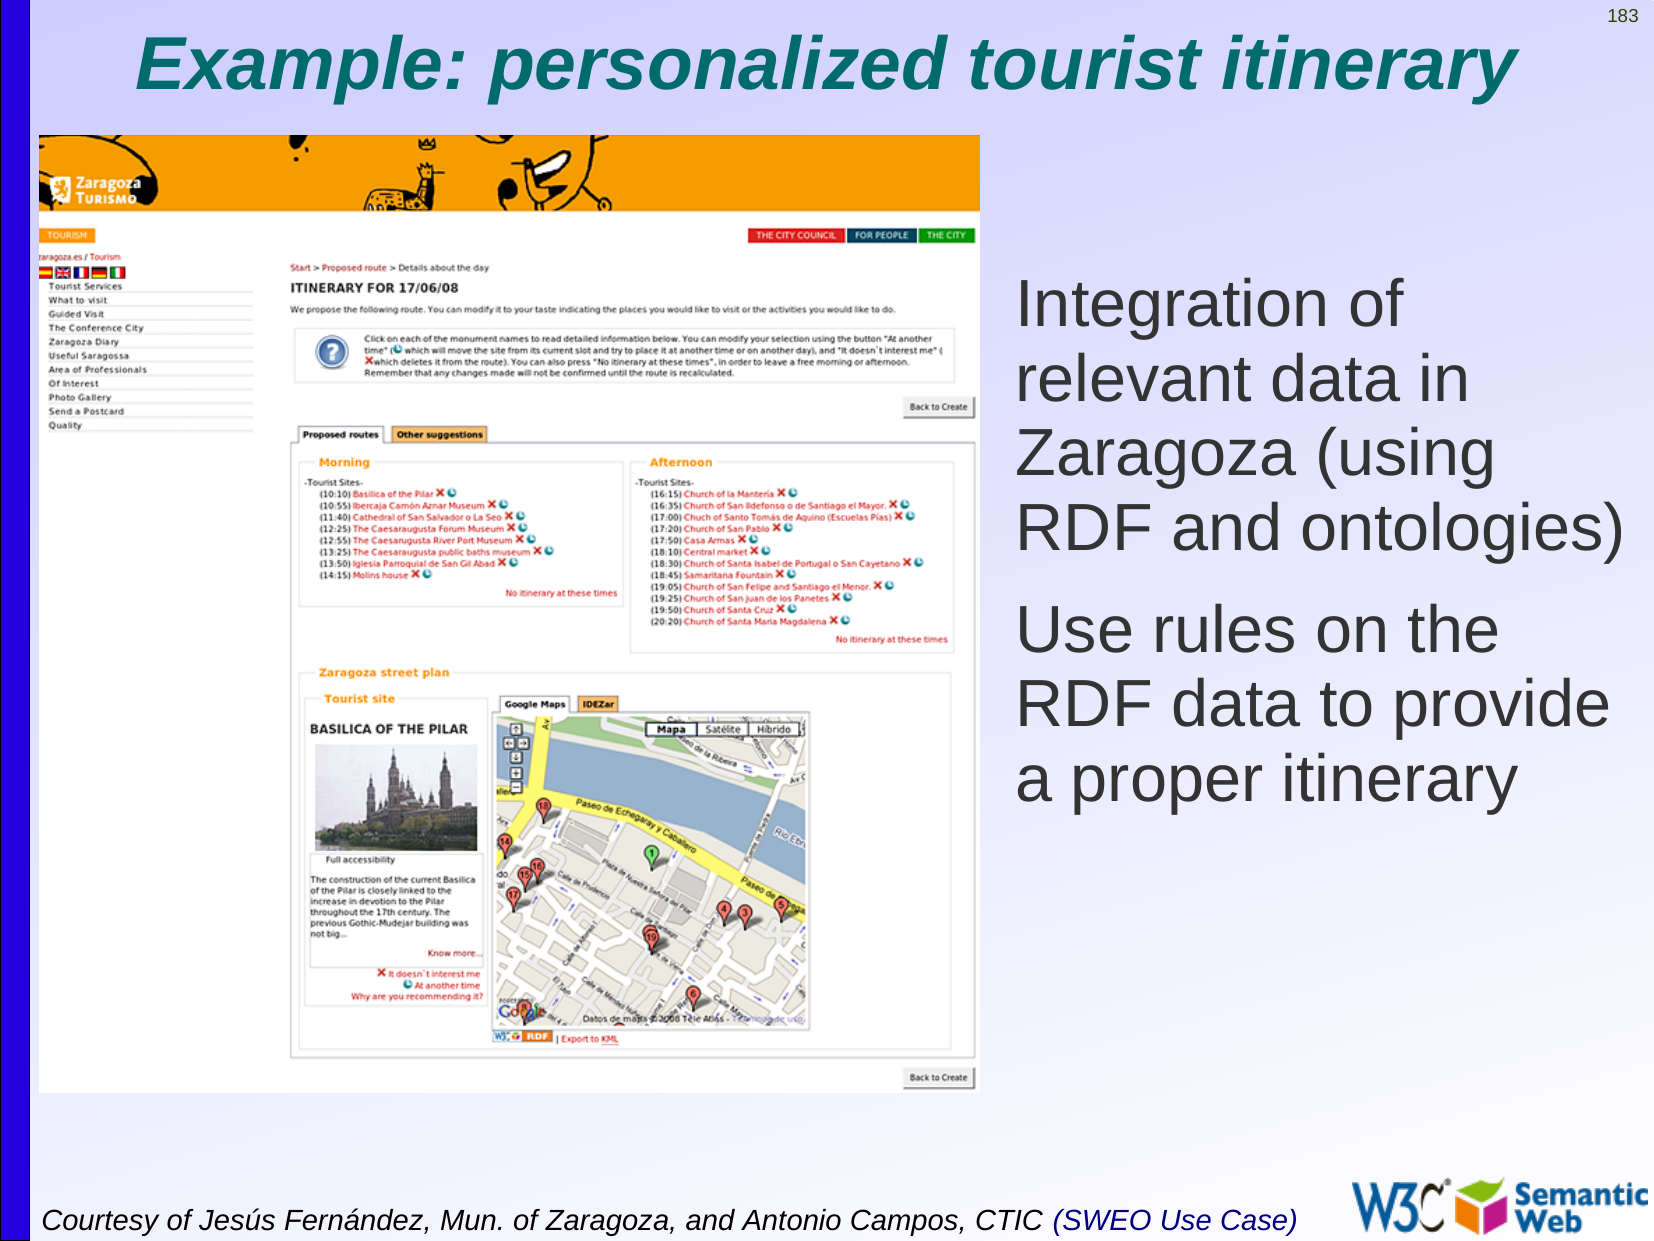

# Example: personalized tourist itinerary
Integration of relevant data in Zaragoza (using RDF and ontologies)
Use rules on the RDF data to provide a proper itinerary
Courtesy of Jesús Fernández, Mun. of Zaragoza, and Antonio Campos, CTIC (SWEO Use Case)